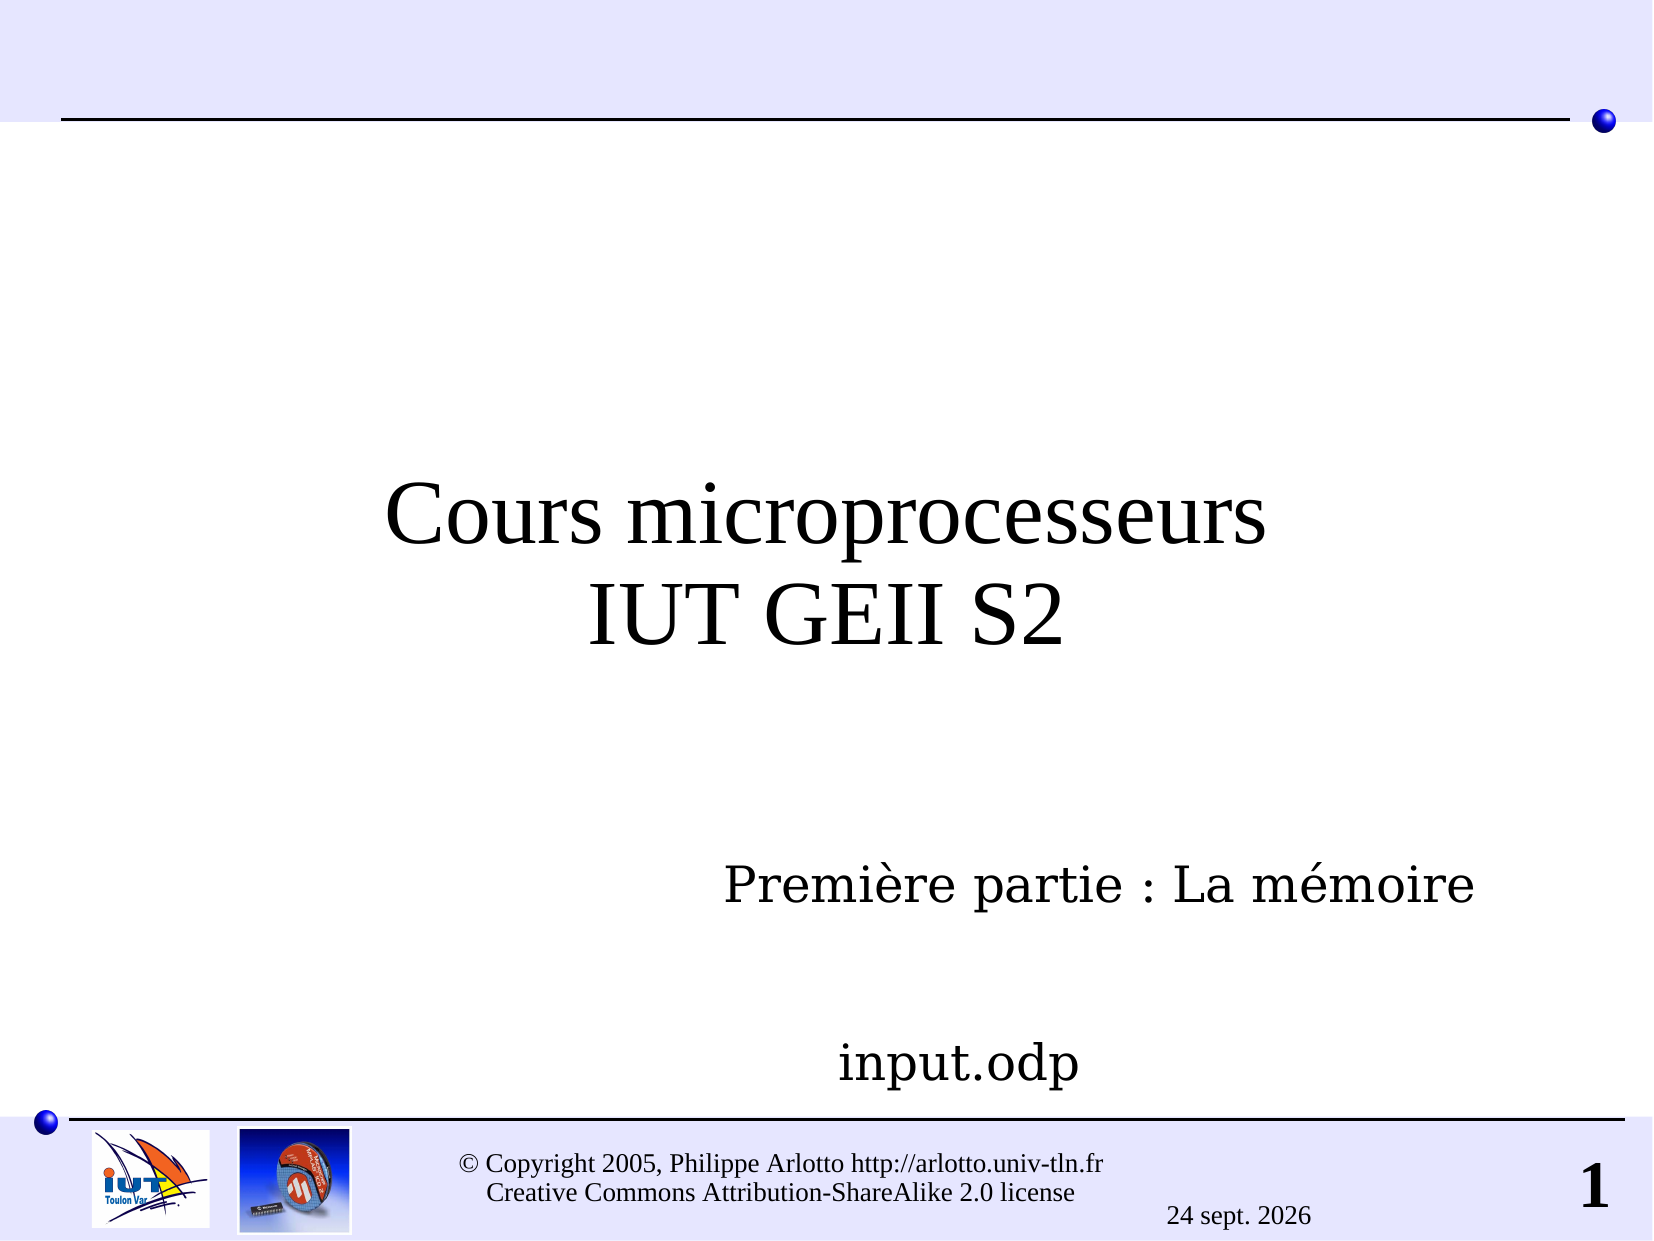

#
Cours microprocesseurs
IUT GEII S2
Première partie : La mémoire
input.odp